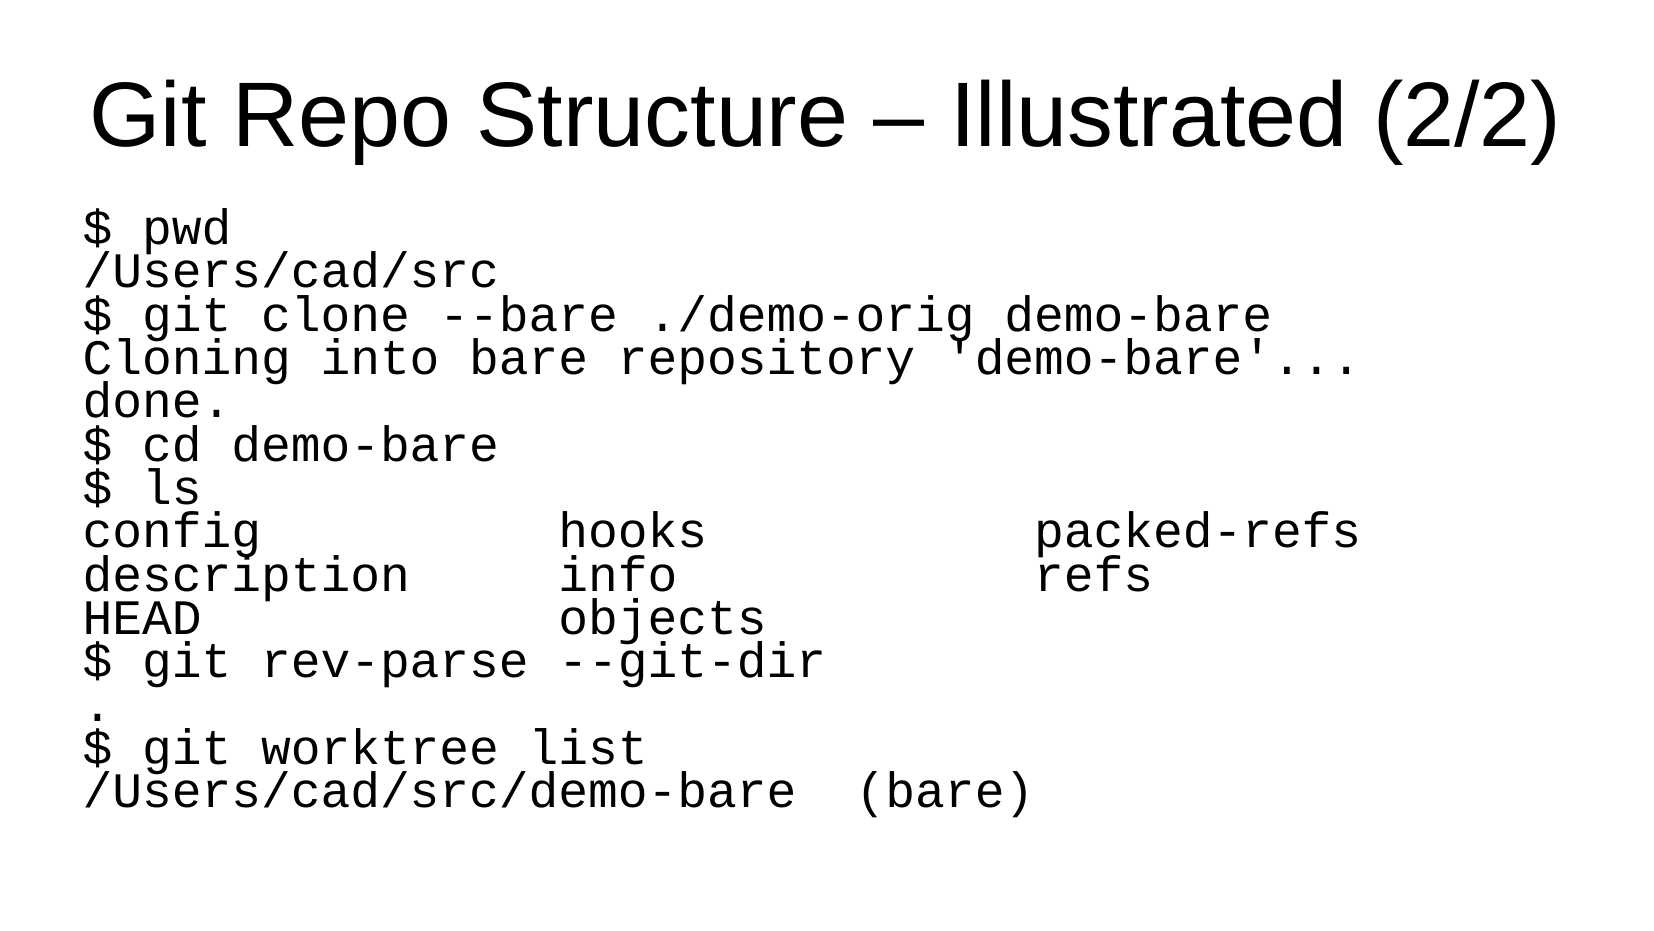

# Git Repo Structure – Illustrated (2/2)
$ pwd
/Users/cad/src
$ git clone --bare ./demo-orig demo-bare
Cloning into bare repository 'demo-bare'...
done.
$ cd demo-bare
$ ls
config hooks packed-refs
description info refs
HEAD objects
$ git rev-parse --git-dir
.
$ git worktree list
/Users/cad/src/demo-bare (bare)